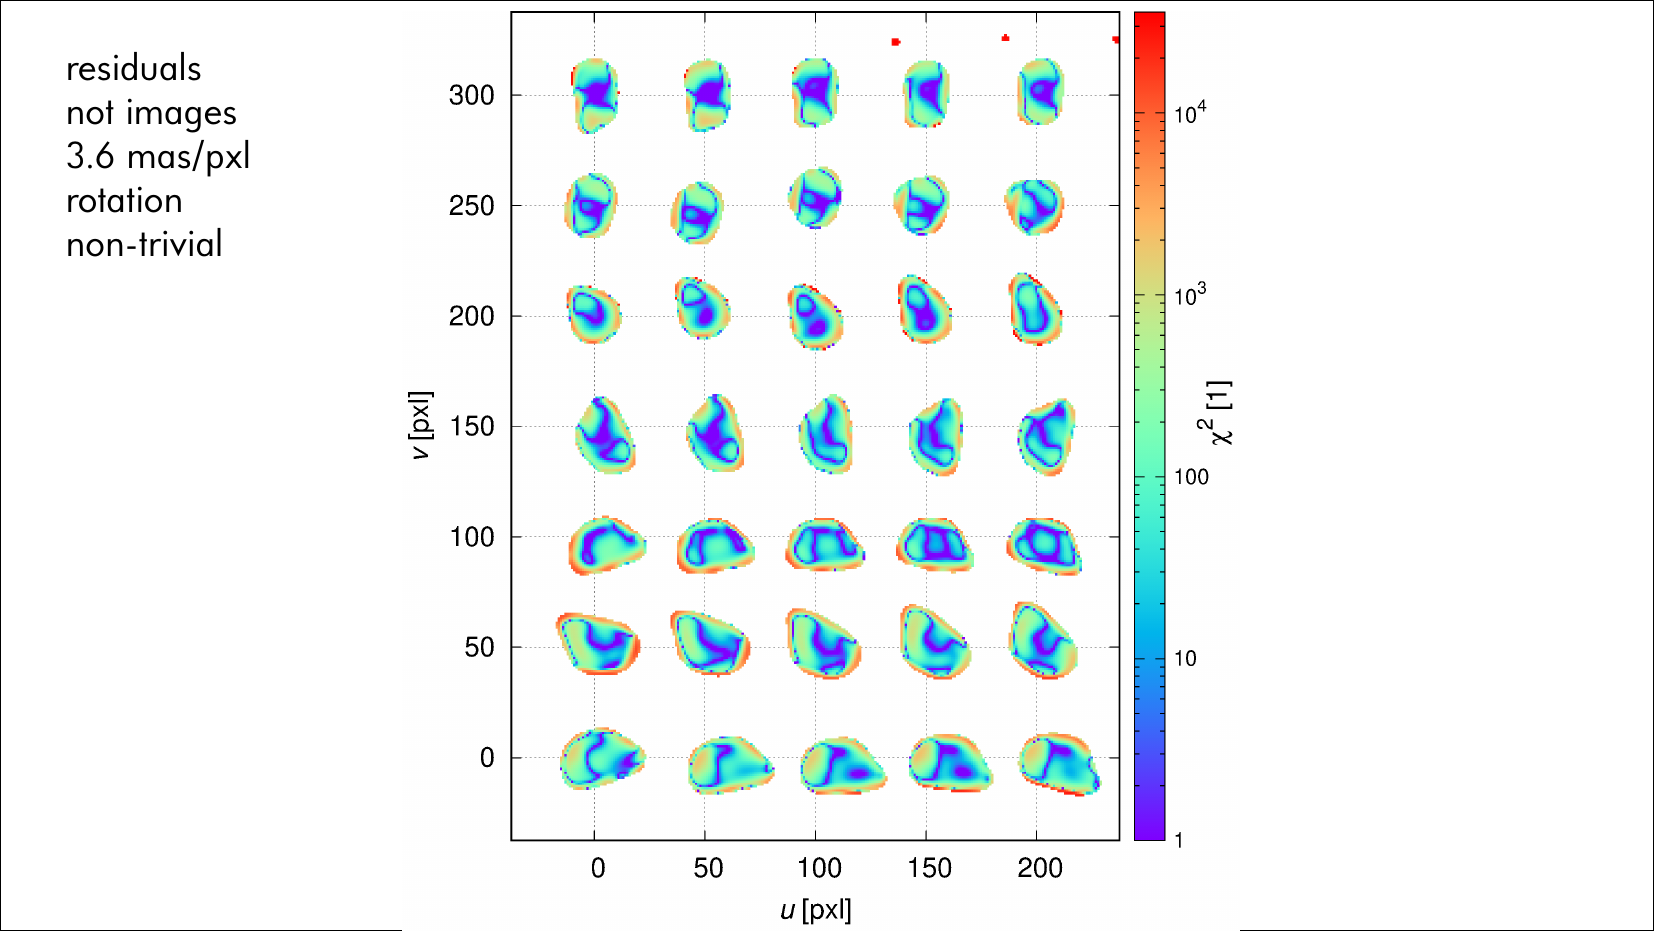

#
residuals
not images
3.6 mas/pxl
rotation
non-trivial